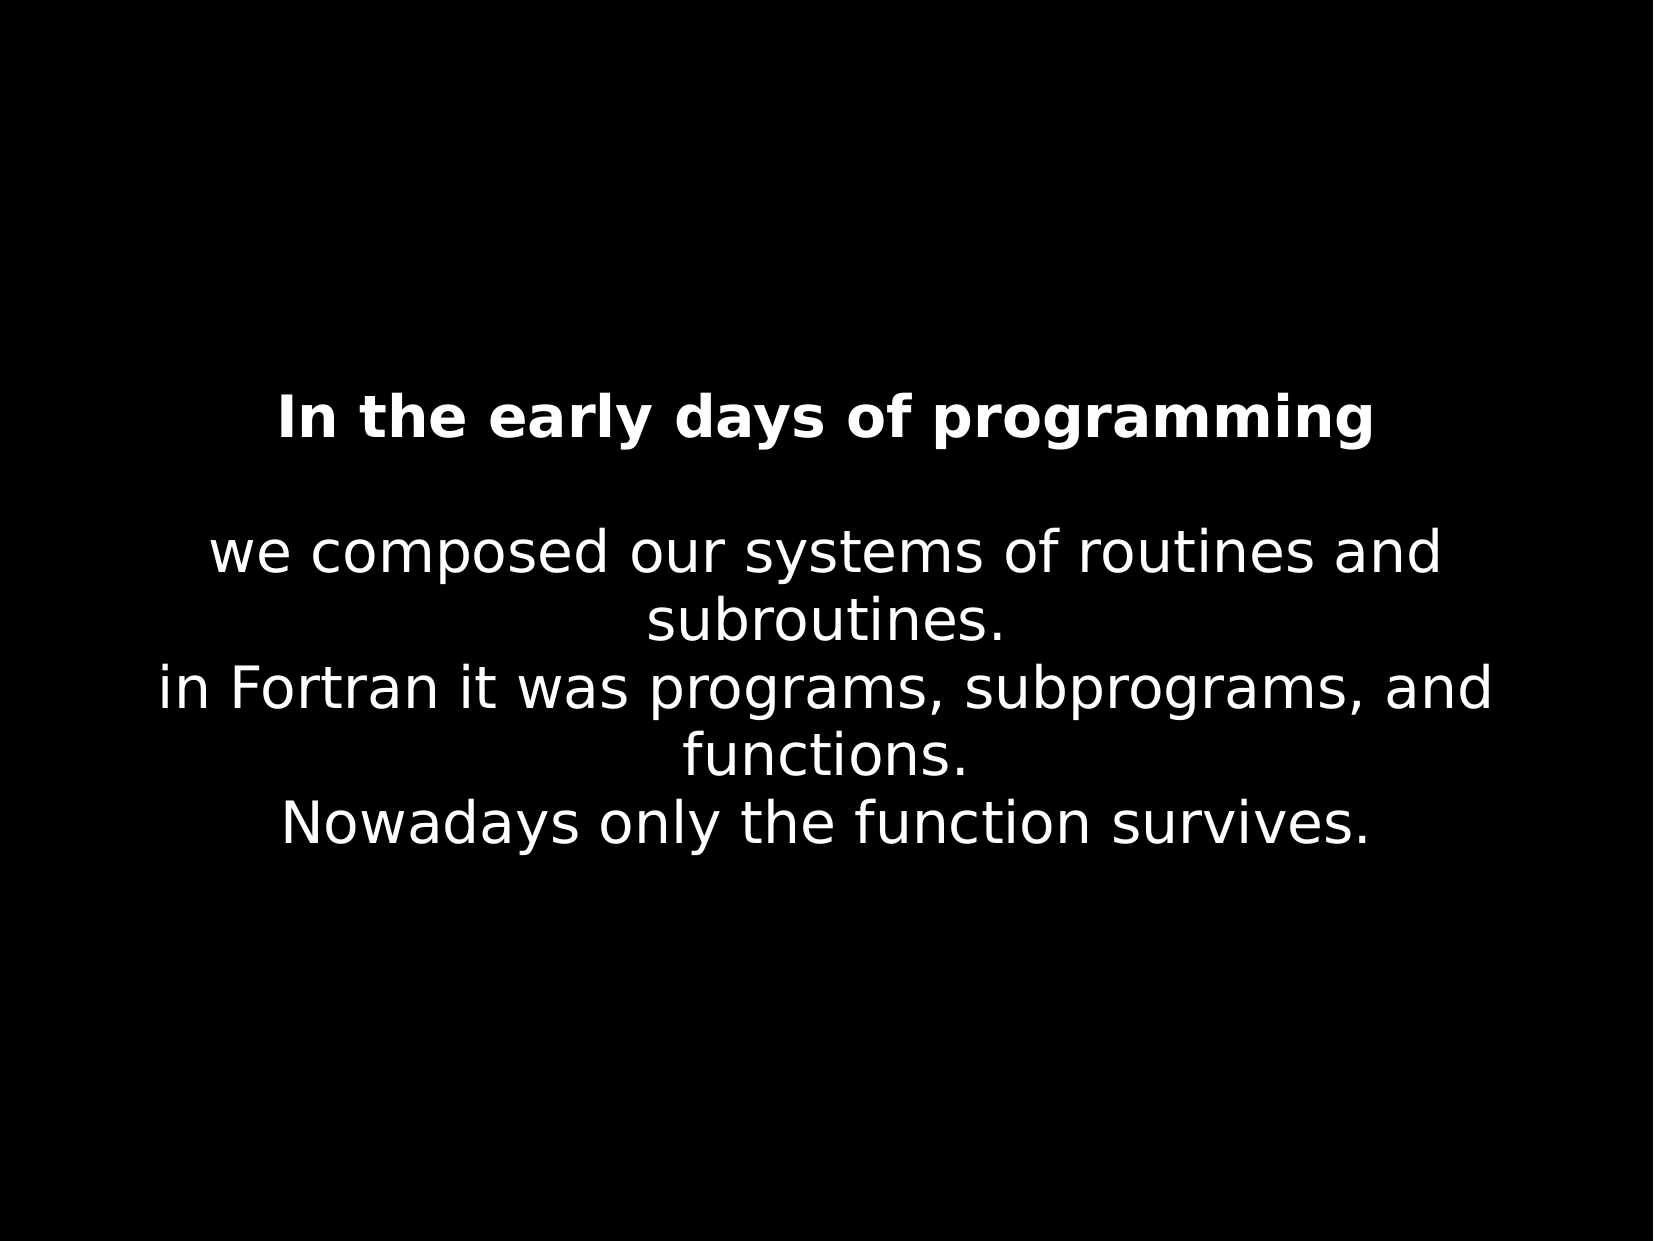

# In the early days of programming
we composed our systems of routines and subroutines.
in Fortran it was programs, subprograms, and functions.
Nowadays only the function survives.